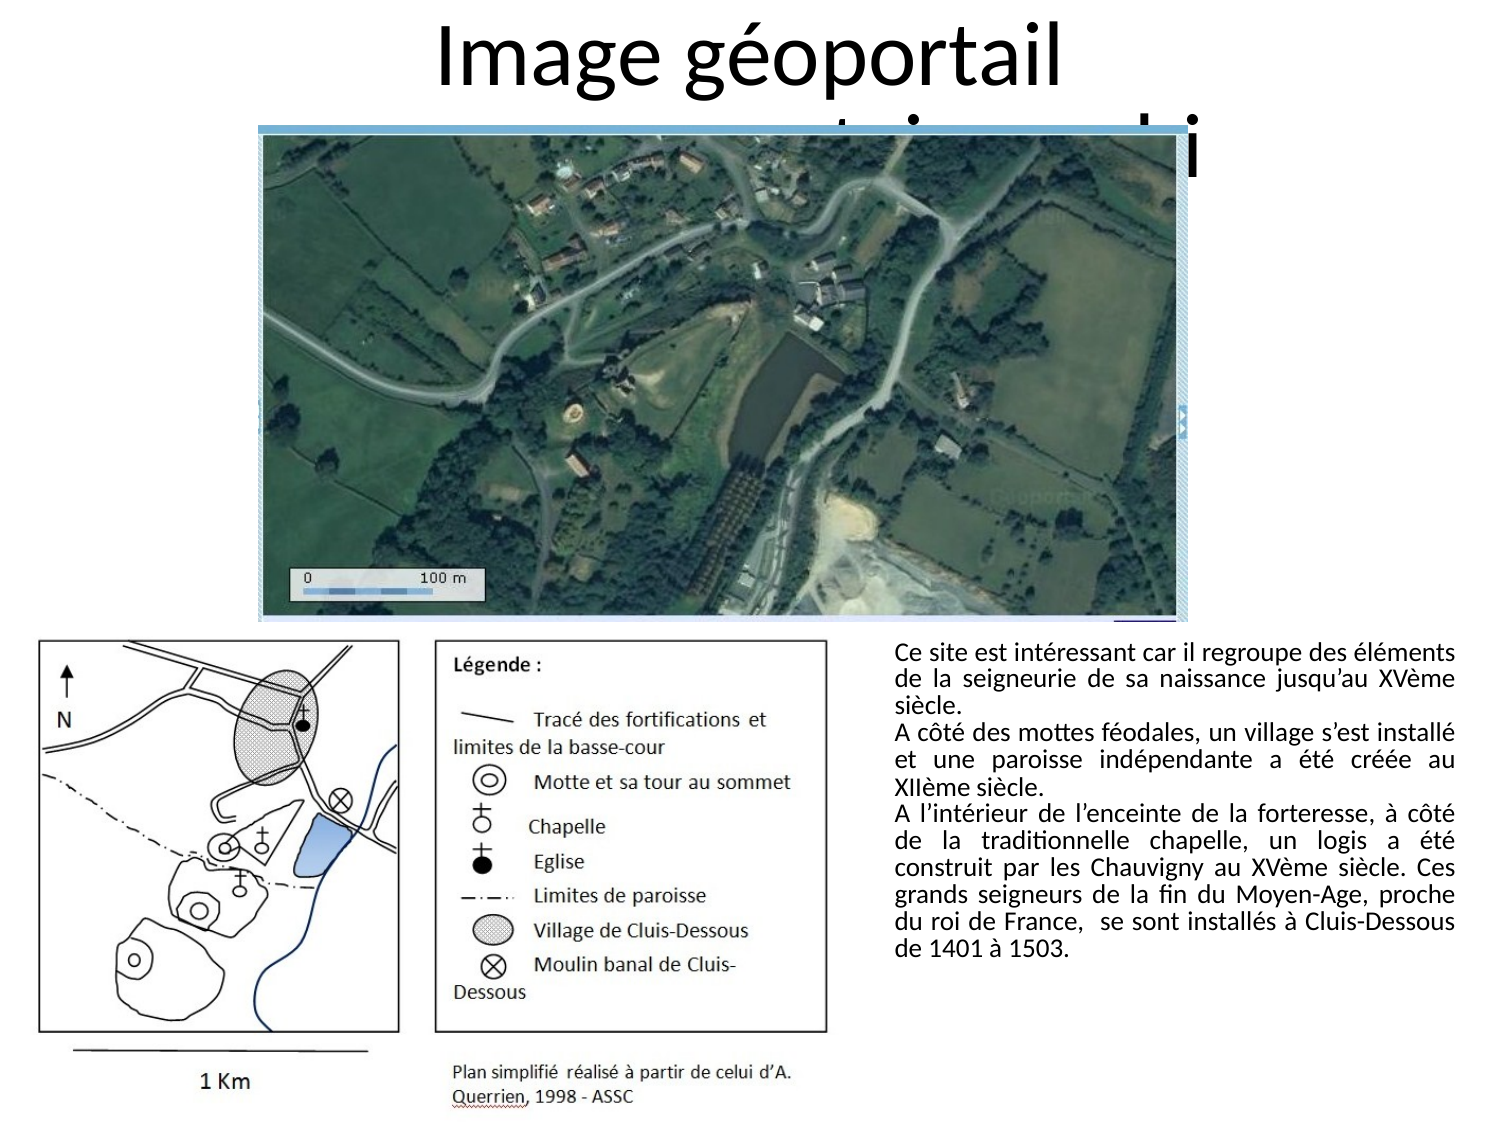

# Image géoportail avec commentaire archi
Ce site est intéressant car il regroupe des éléments de la seigneurie de sa naissance jusqu’au XVème siècle.
A côté des mottes féodales, un village s’est installé et une paroisse indépendante a été créée au XIIème siècle.
A l’intérieur de l’enceinte de la forteresse, à côté de la traditionnelle chapelle, un logis a été construit par les Chauvigny au XVème siècle. Ces grands seigneurs de la fin du Moyen-Age, proche du roi de France, se sont installés à Cluis-Dessous de 1401 à 1503.